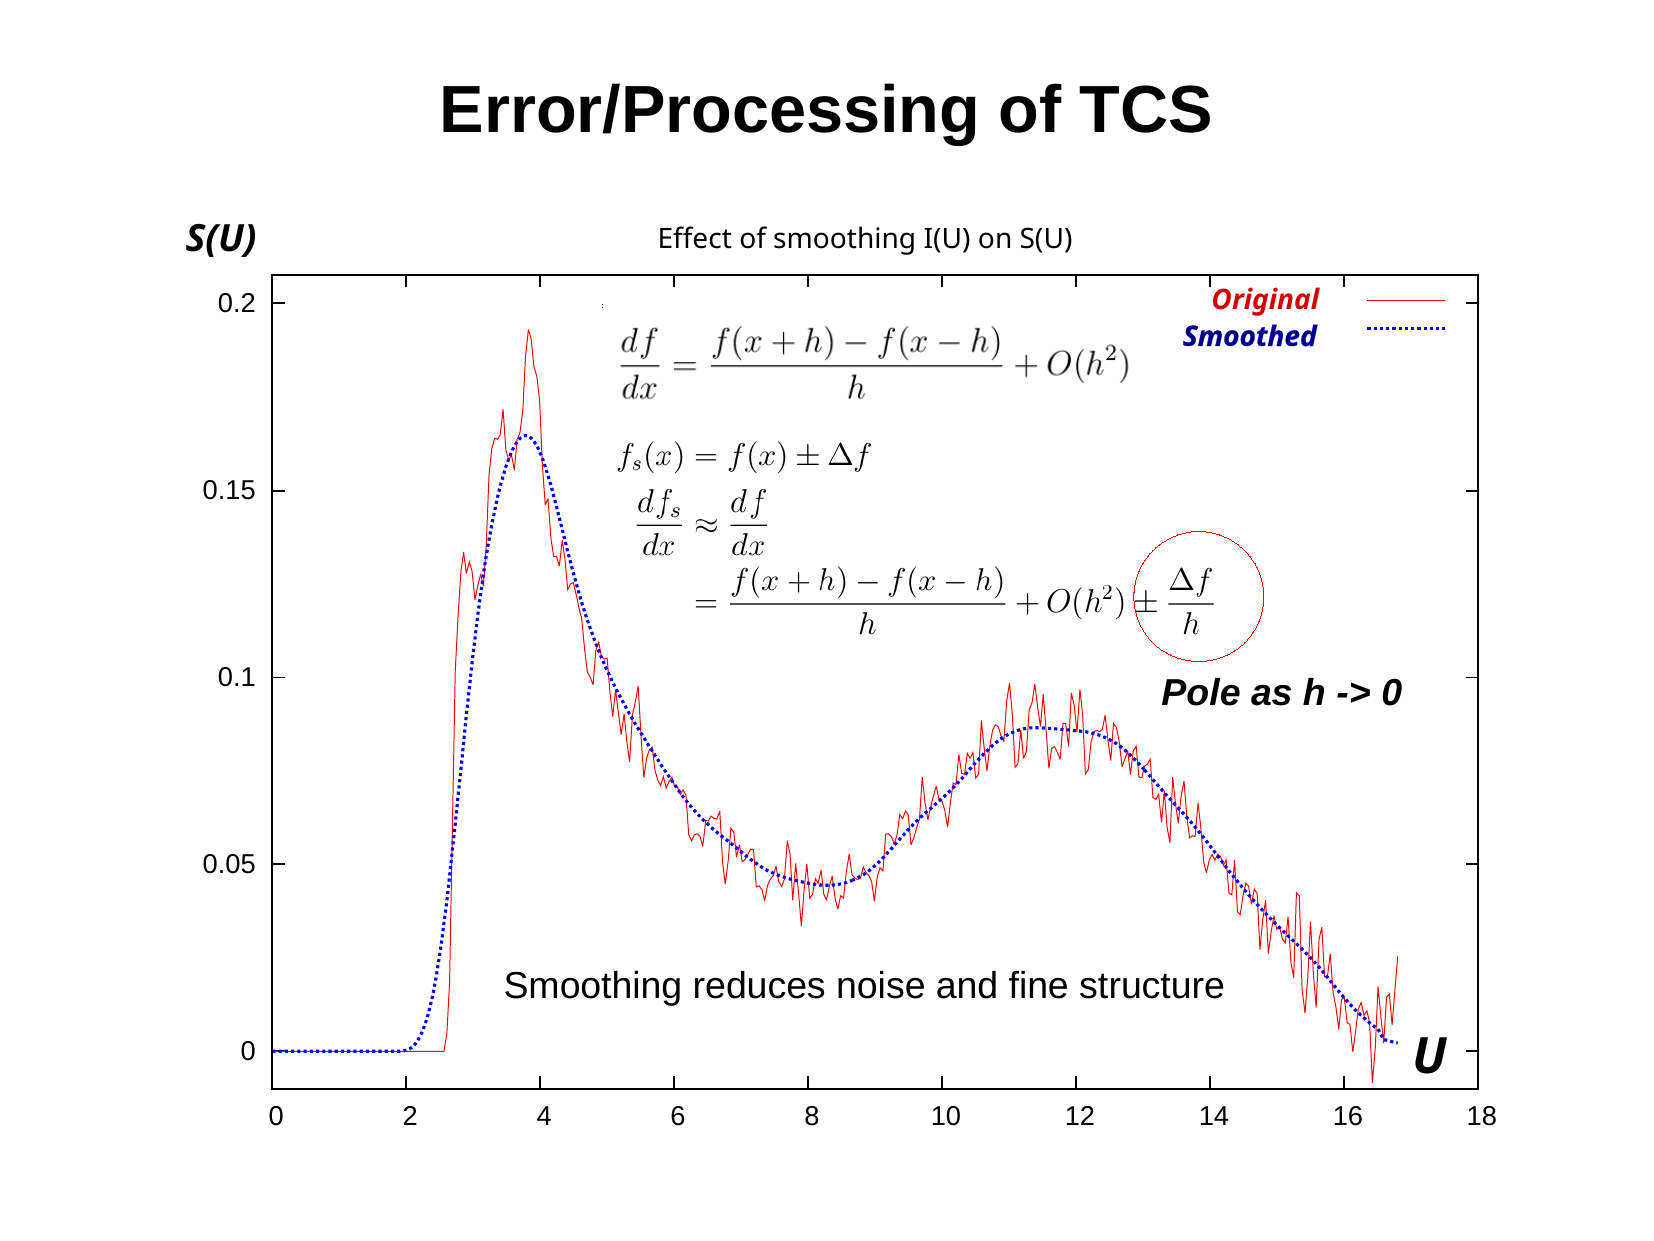

# Error/Processing of TCS
Pole as h -> 0
Smoothing reduces noise and fine structure